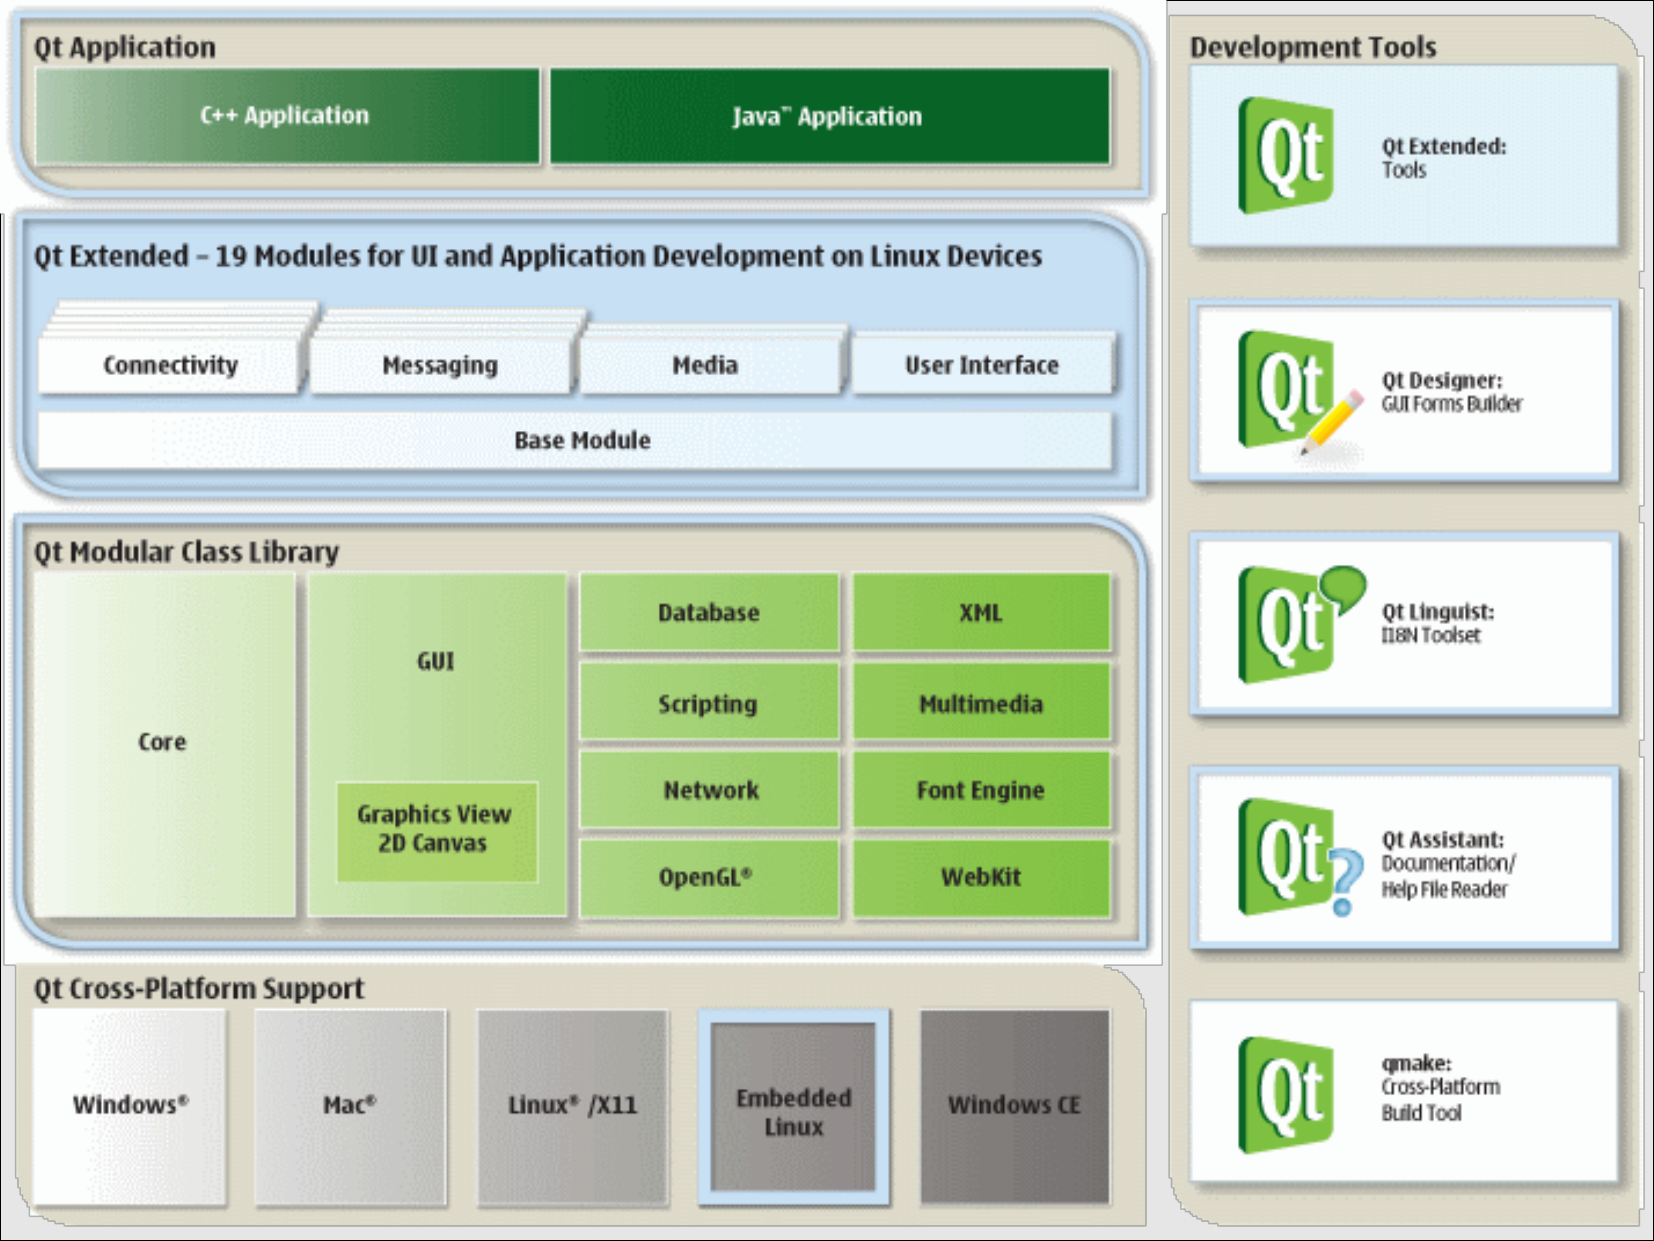

# Qt
Bibliothèque graphique en C++
Portable: look and feel natif et configurable